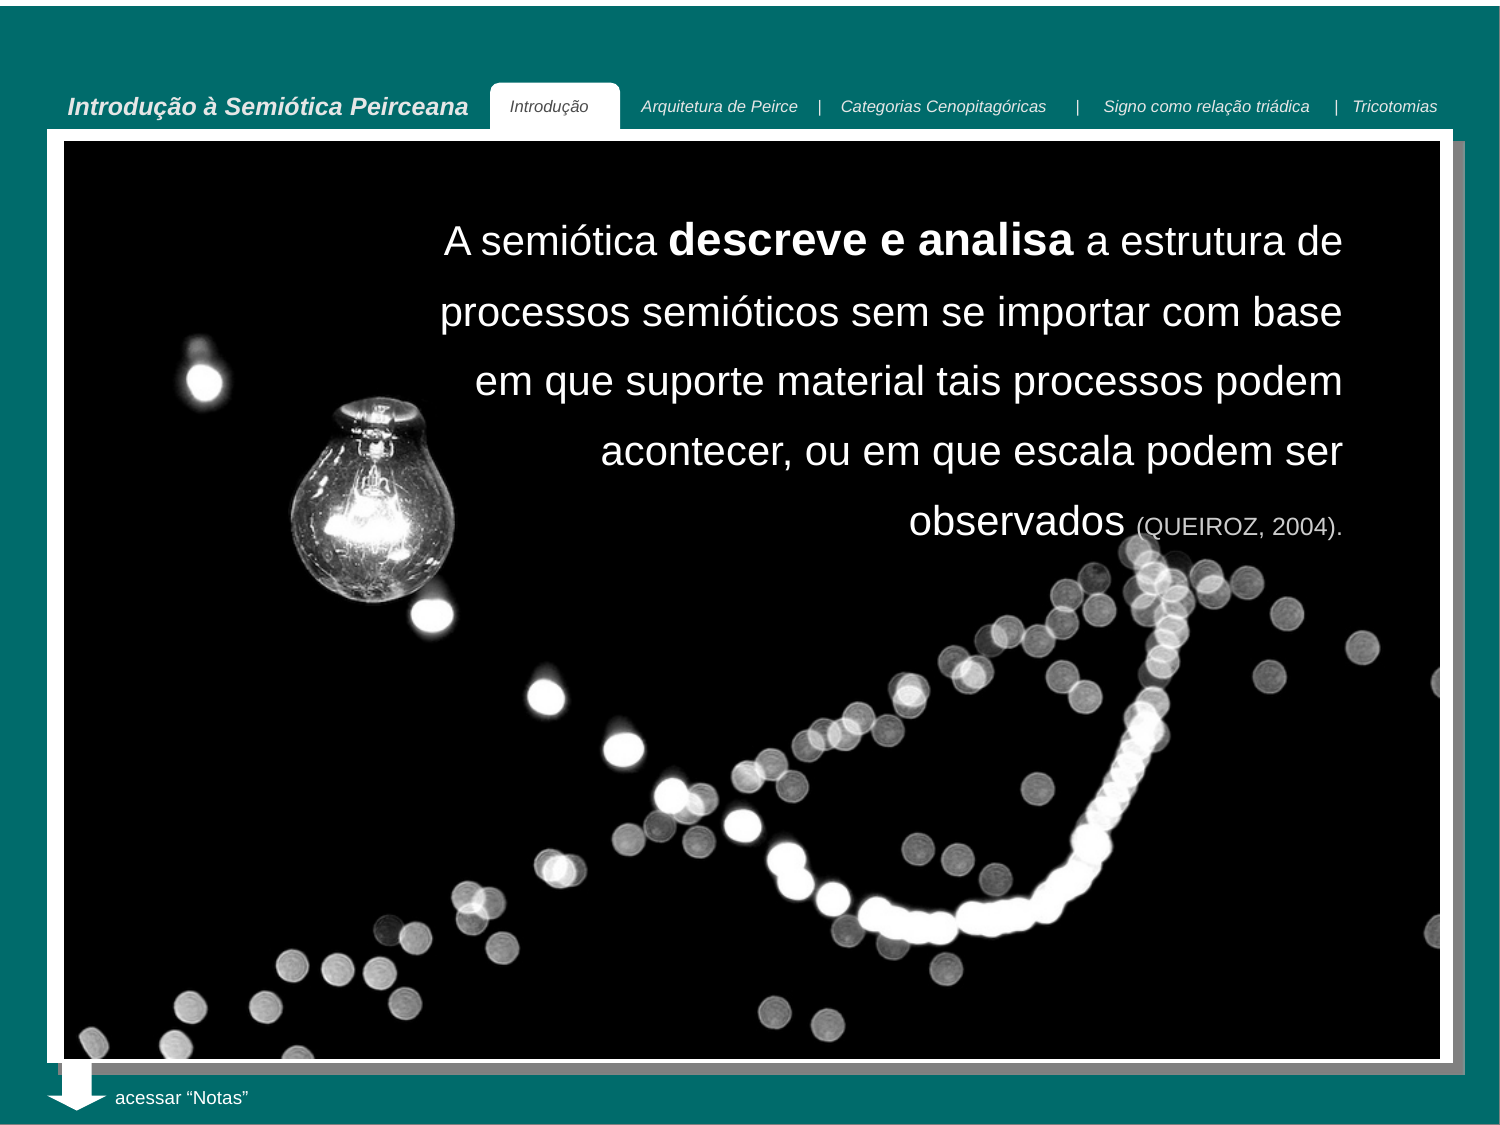

A semiótica descreve e analisa a estrutura de processos semióticos sem se importar com base em que suporte material tais processos podem acontecer, ou em que escala podem ser observados (QUEIROZ, 2004).
acessar “Notas”